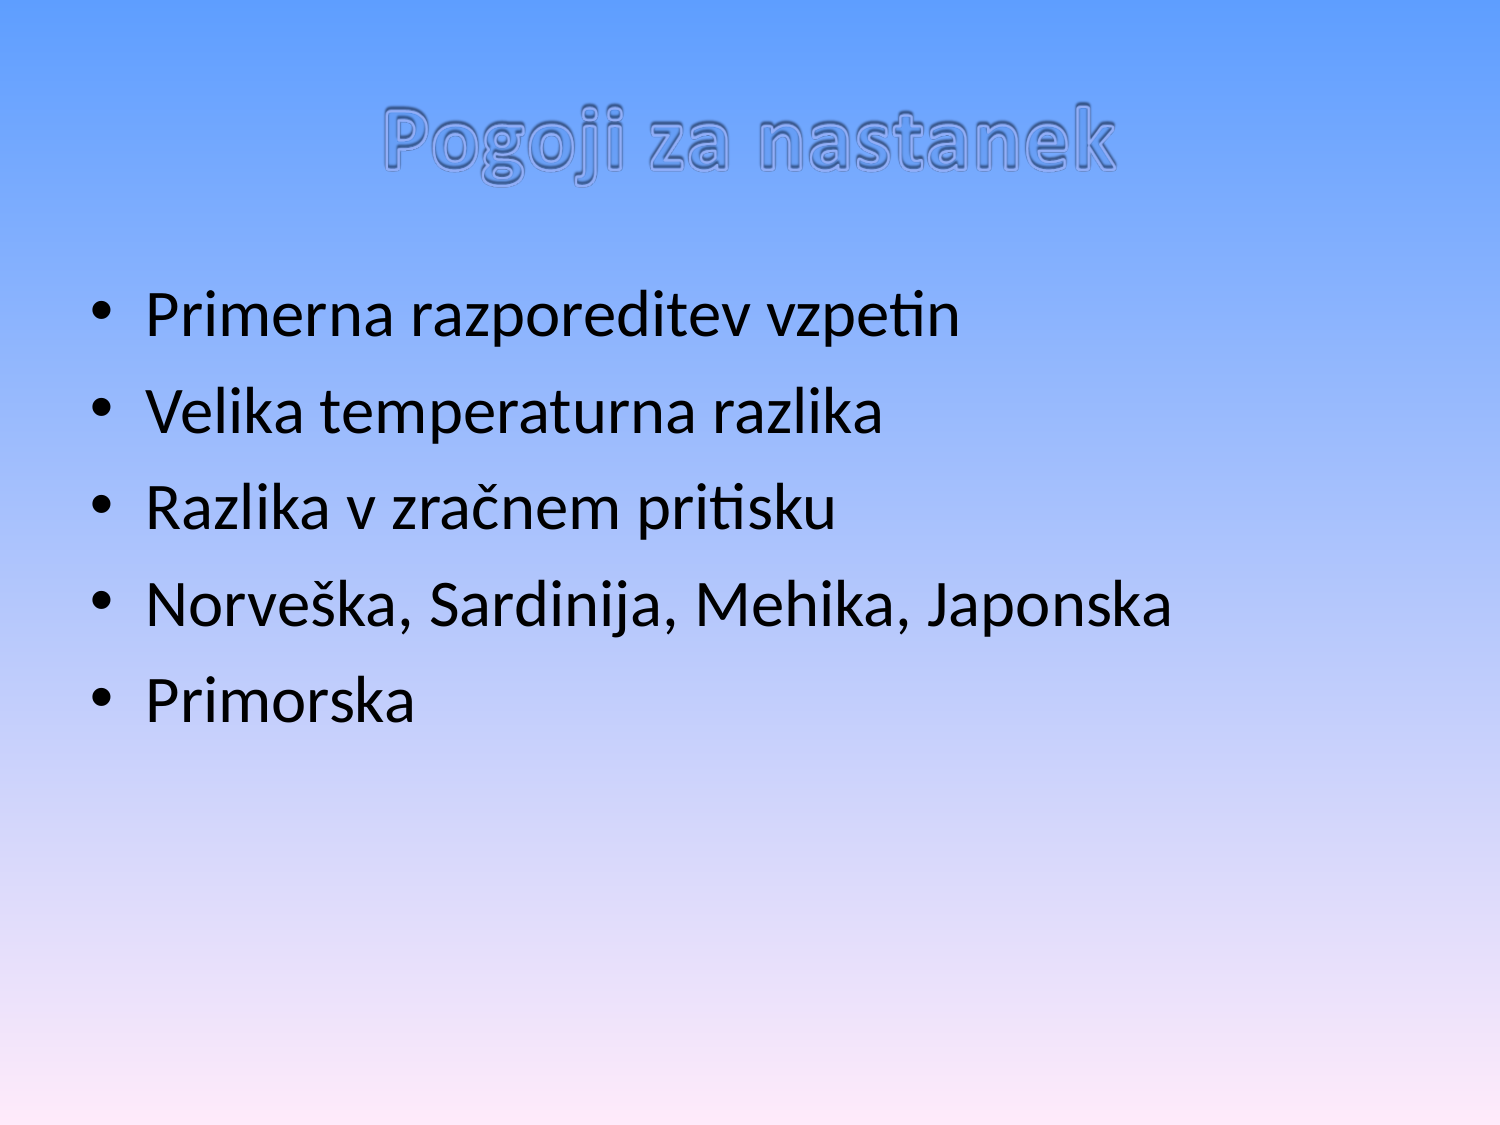

Primerna razporeditev vzpetin
Velika temperaturna razlika
Razlika v zračnem pritisku
Norveška, Sardinija, Mehika, Japonska
Primorska